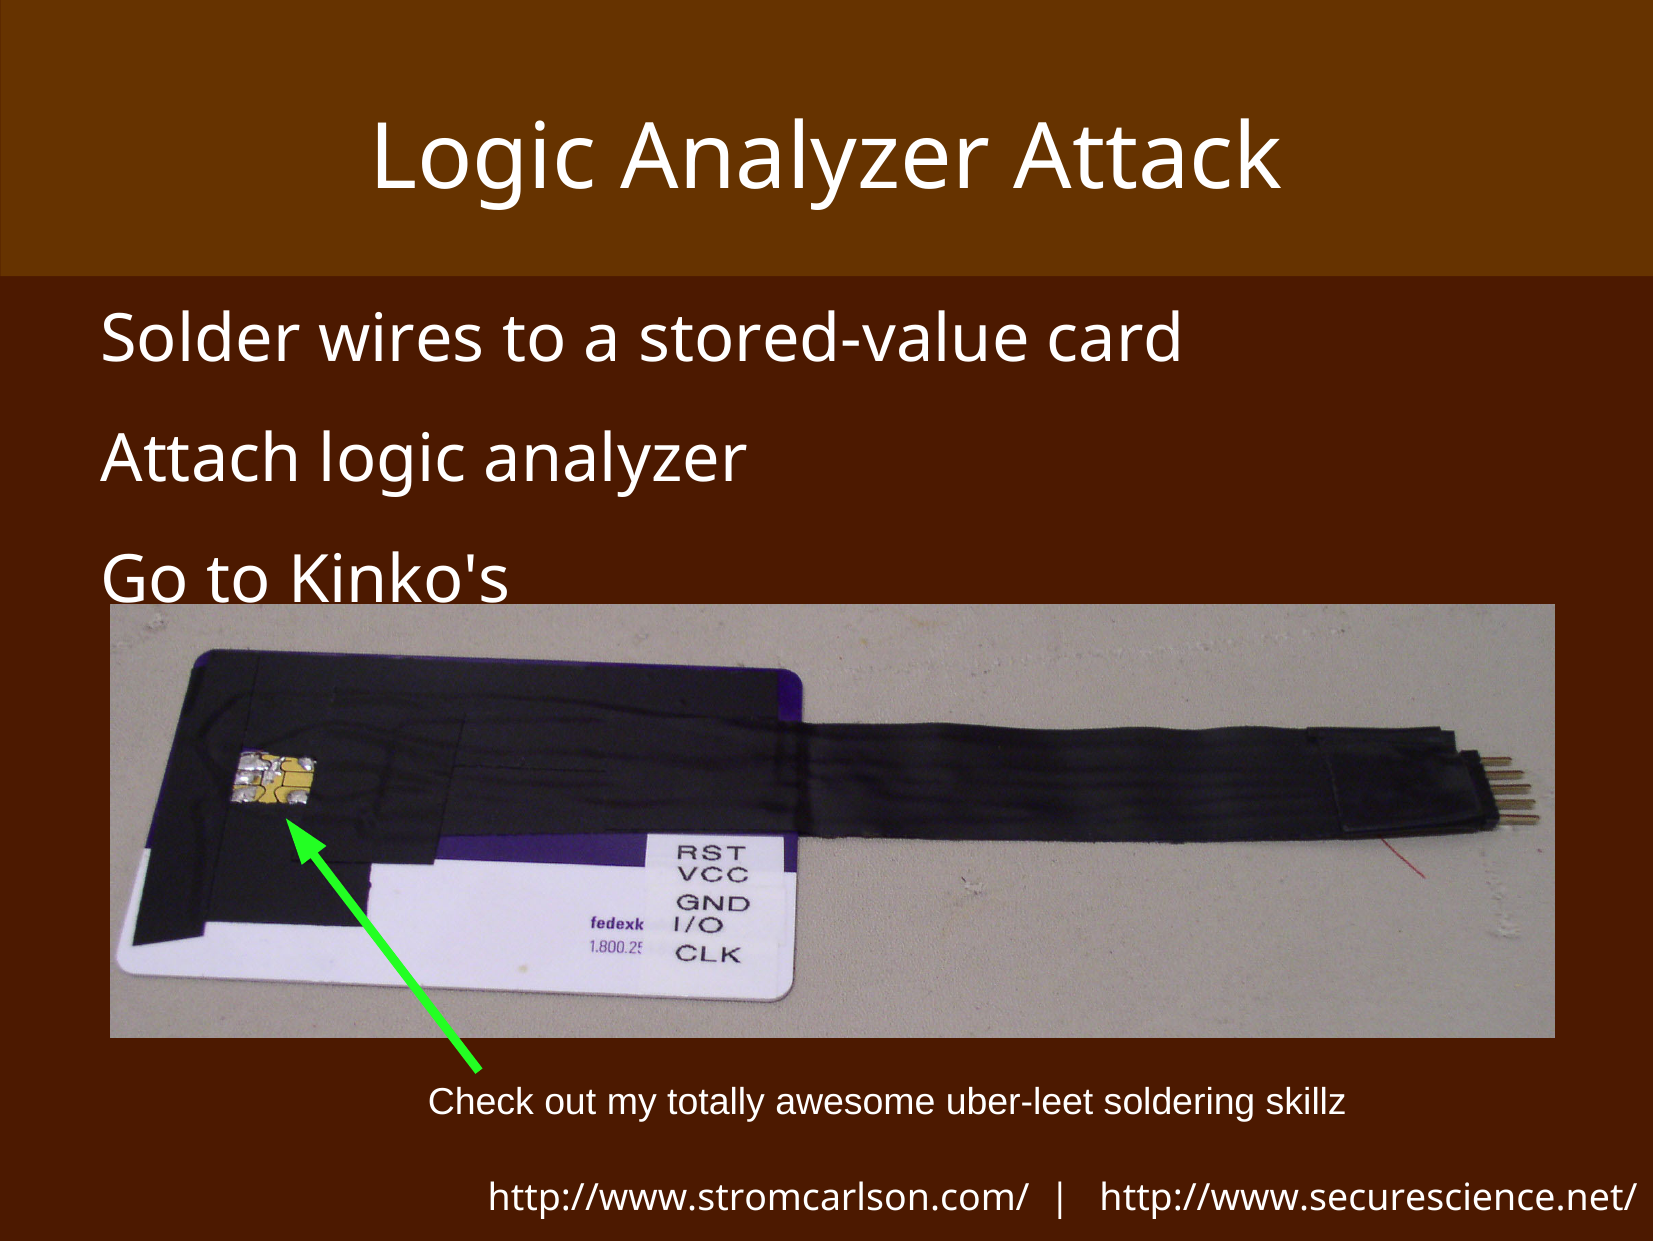

# Logic Analyzer Attack
Solder wires to a stored-value card
Attach logic analyzer
Go to Kinko's
Check out my totally awesome uber-leet soldering skillz